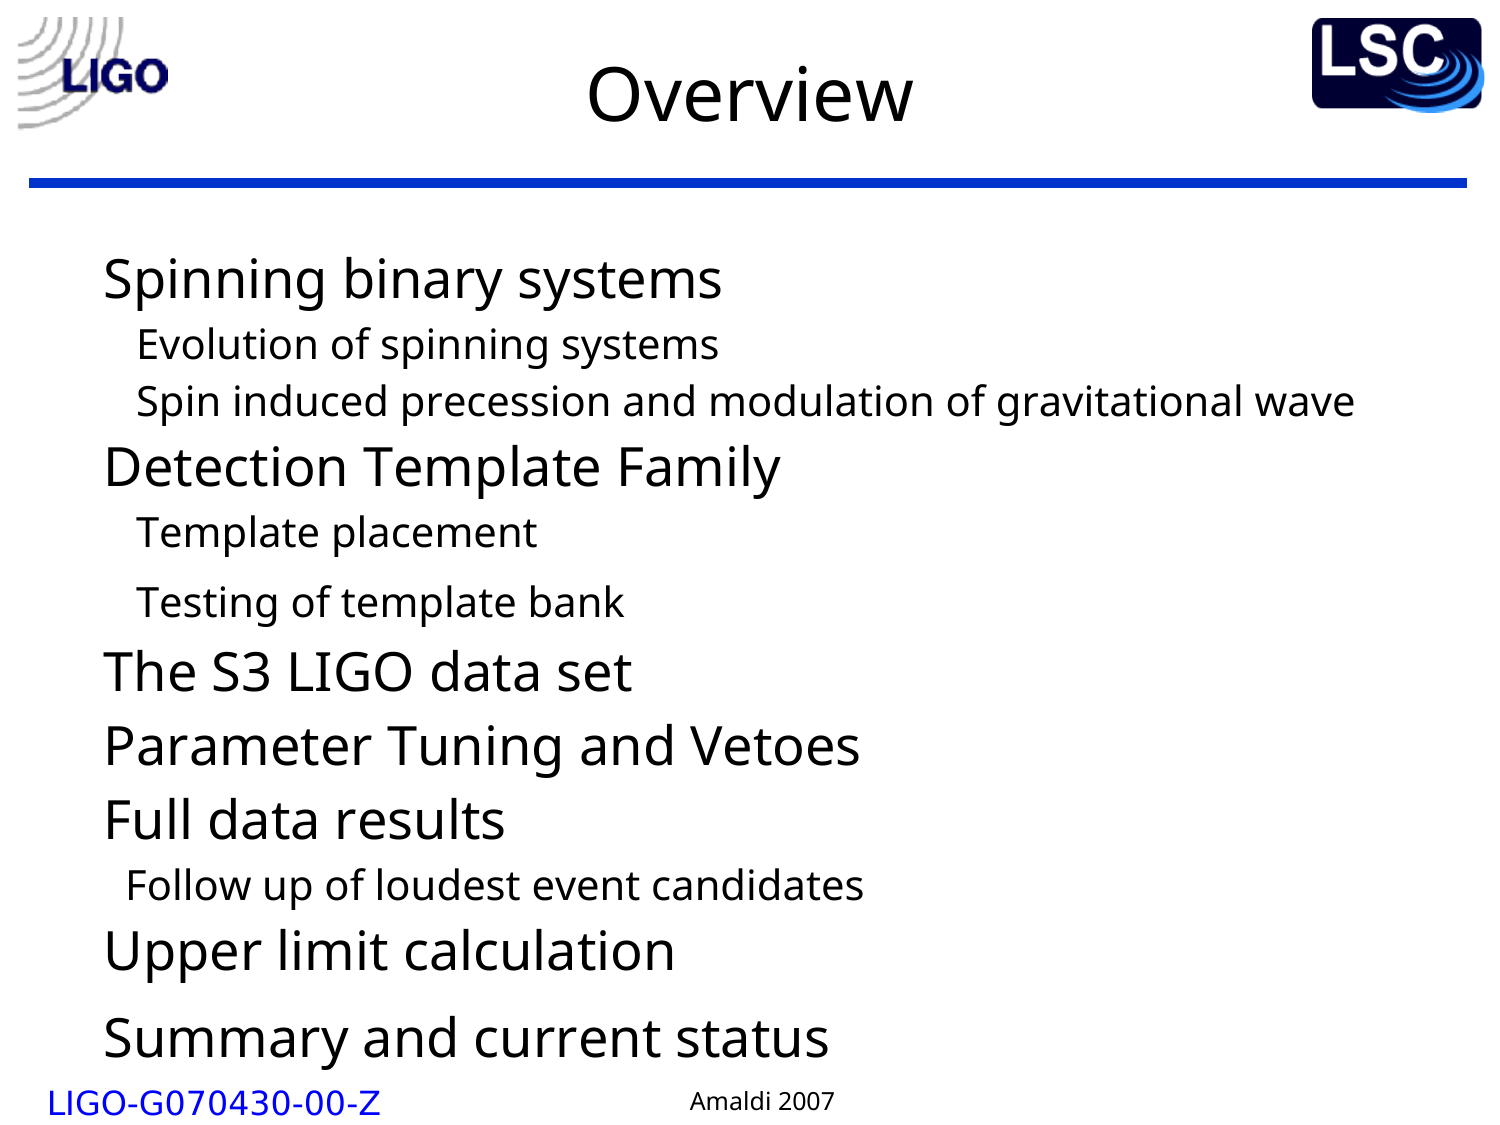

# Overview
 Spinning binary systems
 Evolution of spinning systems
 Spin induced precession and modulation of gravitational wave
 Detection Template Family
 Template placement
 Testing of template bank
 The S3 LIGO data set
 Parameter Tuning and Vetoes
 Full data results
Follow up of loudest event candidates
 Upper limit calculation
 Summary and current status
Amaldi 2007
Strain
Time (s)
Strain
Time (s)
Strain
Time (s)